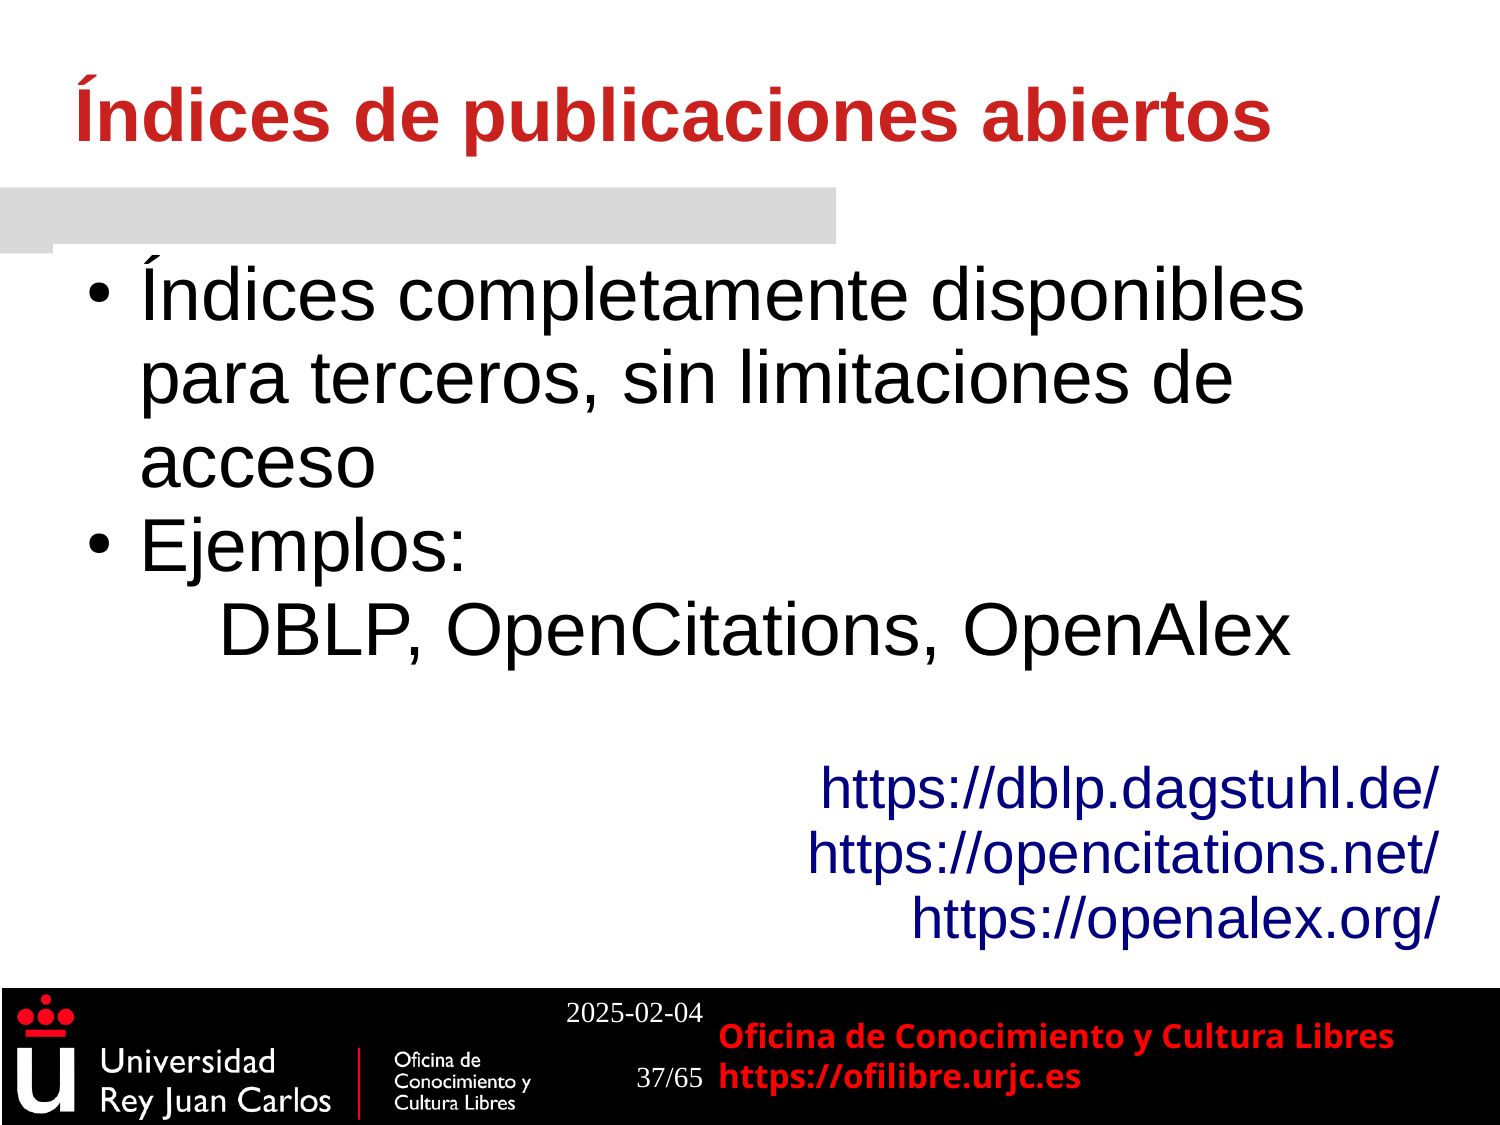

#
Índices de publicaciones abiertos
Índices completamente disponibles para terceros, sin limitaciones de acceso
Ejemplos:
		DBLP, OpenCitations, OpenAlex
https://dblp.dagstuhl.de/
https://opencitations.net/
https://openalex.org/